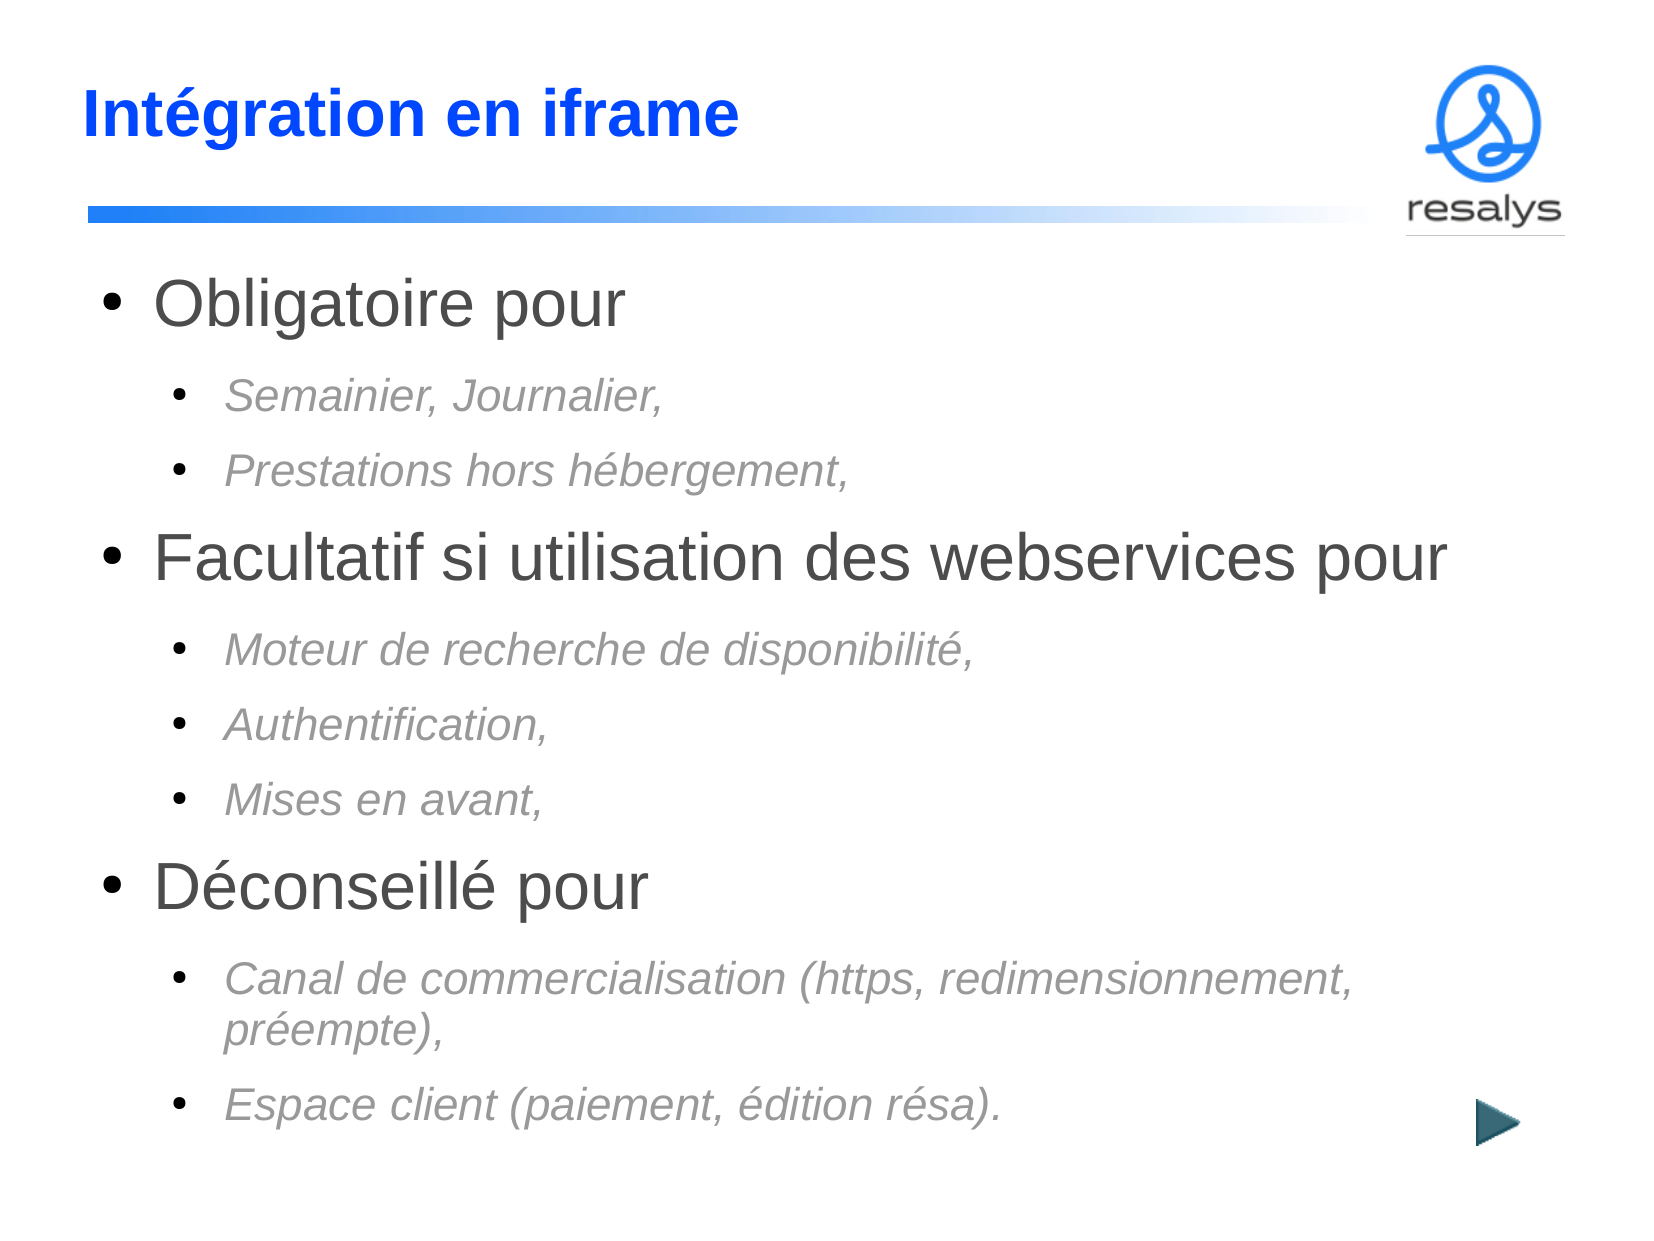

# Intégration en iframe
Obligatoire pour
Semainier, Journalier,
Prestations hors hébergement,
Facultatif si utilisation des webservices pour
Moteur de recherche de disponibilité,
Authentification,
Mises en avant,
Déconseillé pour
Canal de commercialisation (https, redimensionnement, préempte),
Espace client (paiement, édition résa).